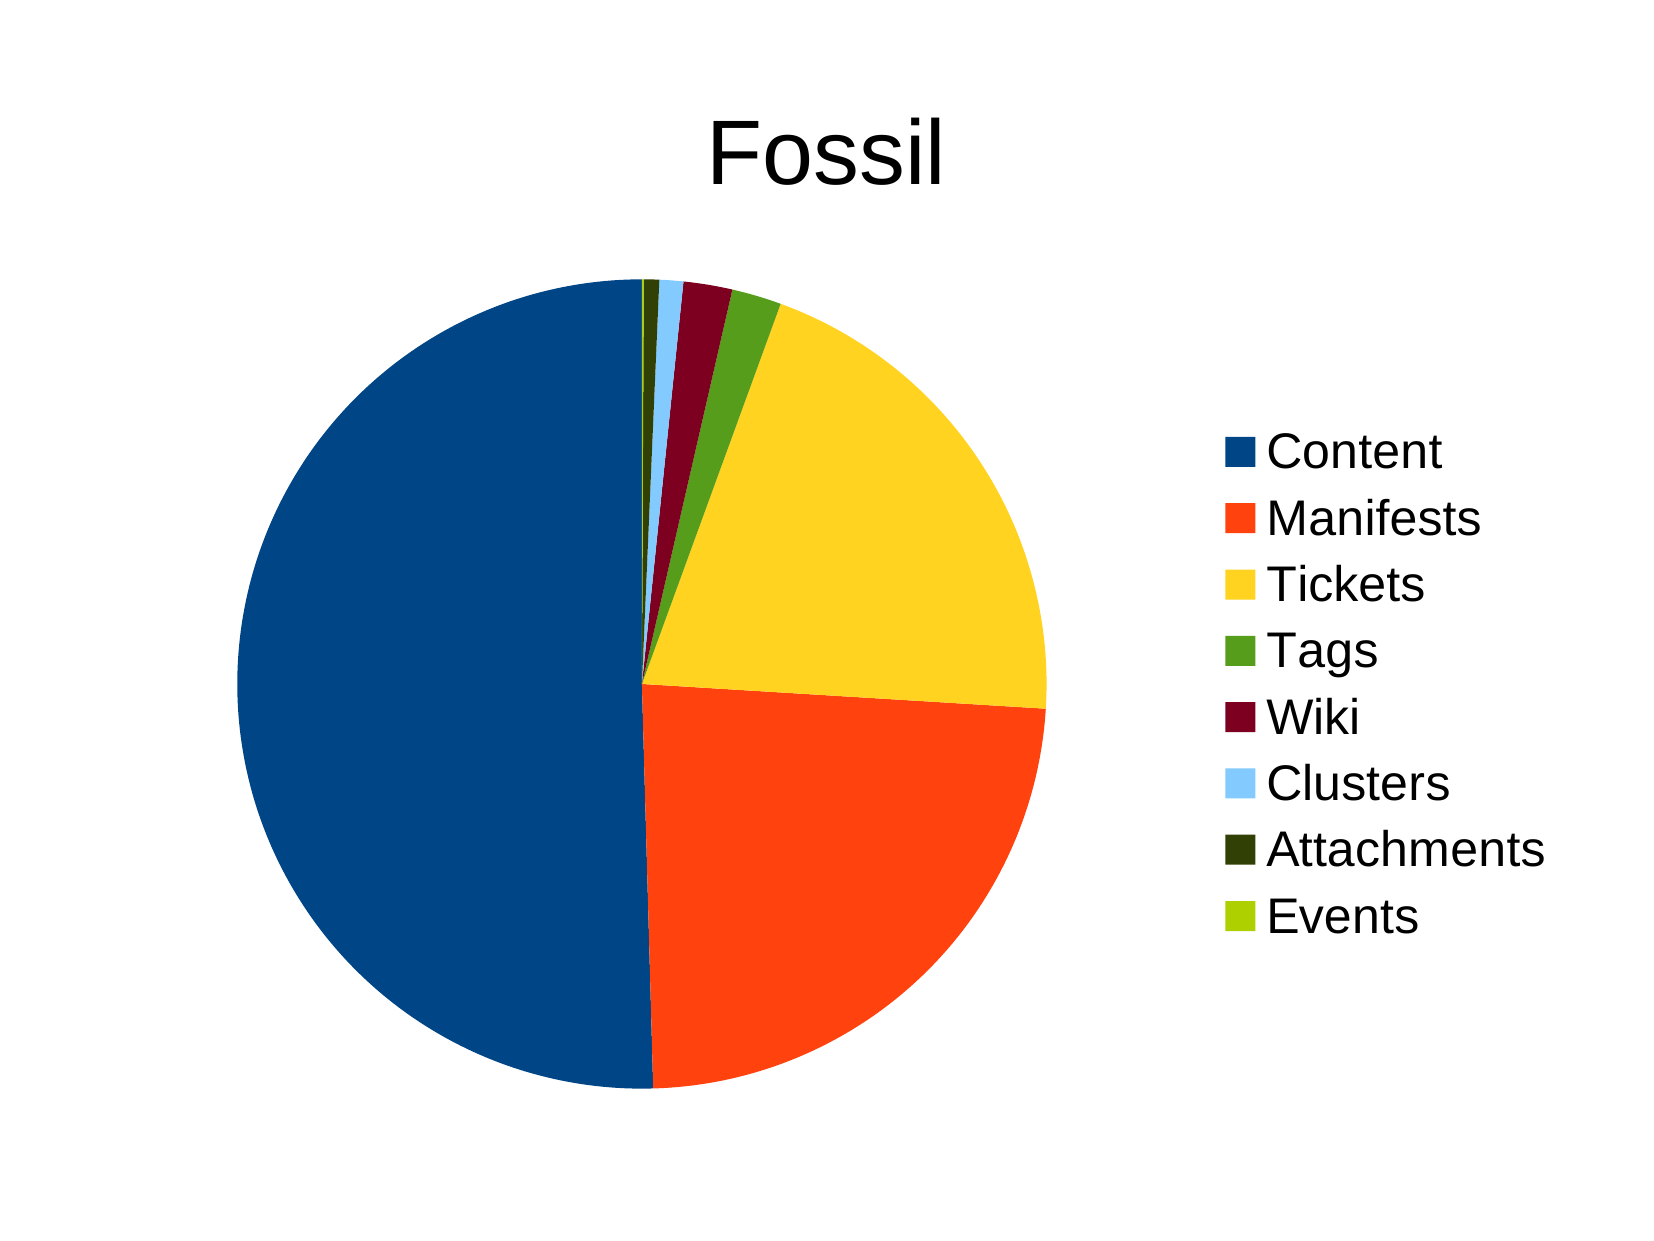

# Fossil
### Chart
| Category | Column 1 |
|---|---|
| Content | 7055.0 |
| Manifests | 3298.0 |
| Tickets | 2854.0 |
| Tags | 277.0 |
| Wiki | 273.0 |
| Clusters | 133.0 |
| Attachments | 86.0 |
| Events | 10.0 |